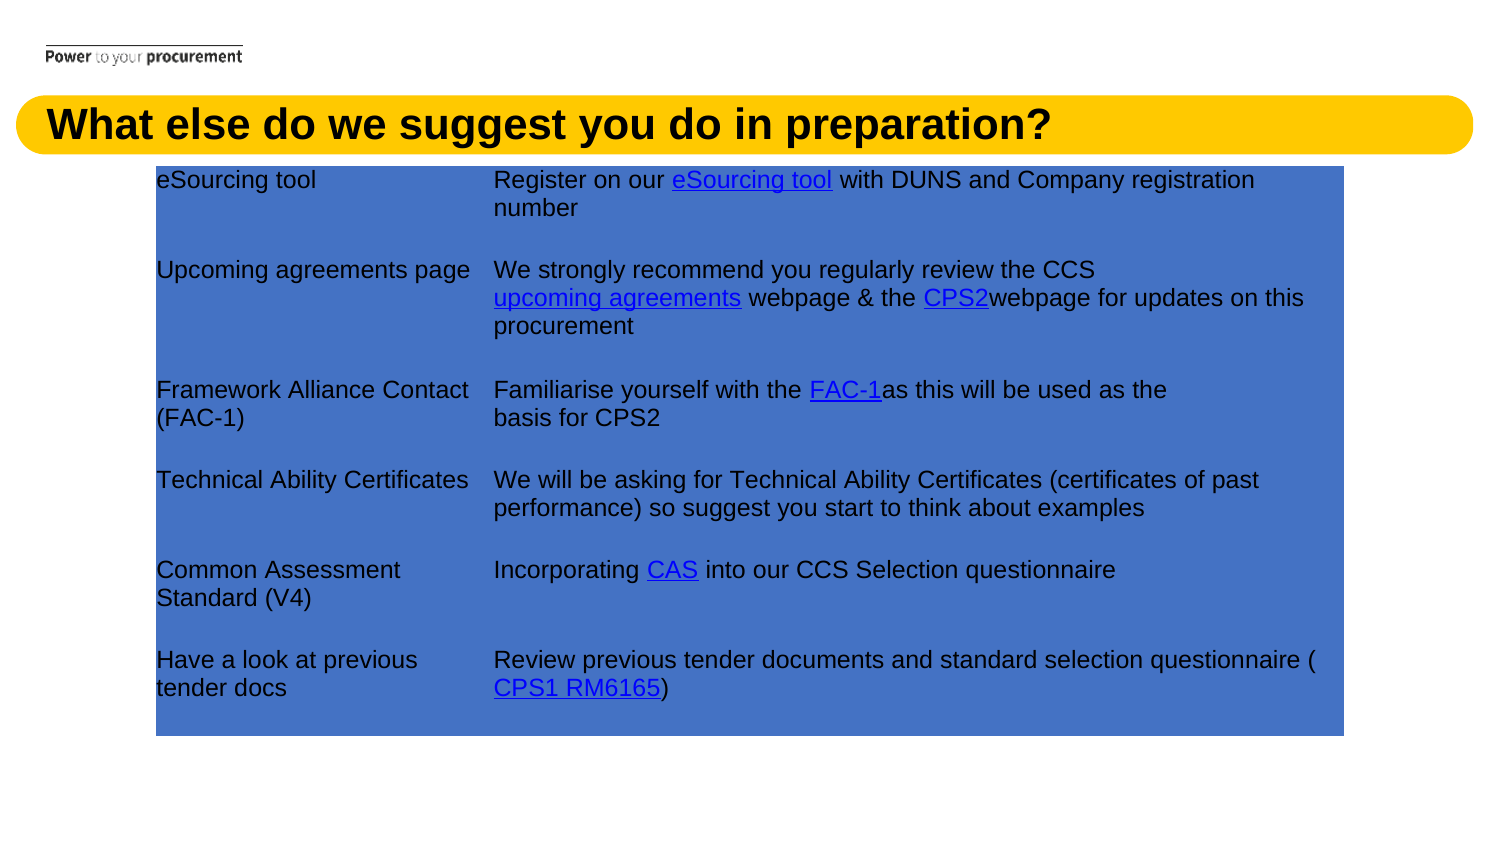

# What else do we suggest you do in preparation?
| eSourcing tool | Register on our eSourcing tool with DUNS and Company registration number |
| --- | --- |
| Upcoming agreements page | We strongly recommend you regularly review the CCS upcoming agreements webpage & the CPS2webpage for updates on this procurement |
| Framework Alliance Contact (FAC-1) | Familiarise yourself with the FAC-1as this will be used as the basis for CPS2 |
| Technical Ability Certificates | We will be asking for Technical Ability Certificates (certificates of past performance) so suggest you start to think about examples |
| Common Assessment Standard (V4) | Incorporating CAS into our CCS Selection questionnaire |
| Have a look at previous tender docs | Review previous tender documents and standard selection questionnaire (CPS1 RM6165) |